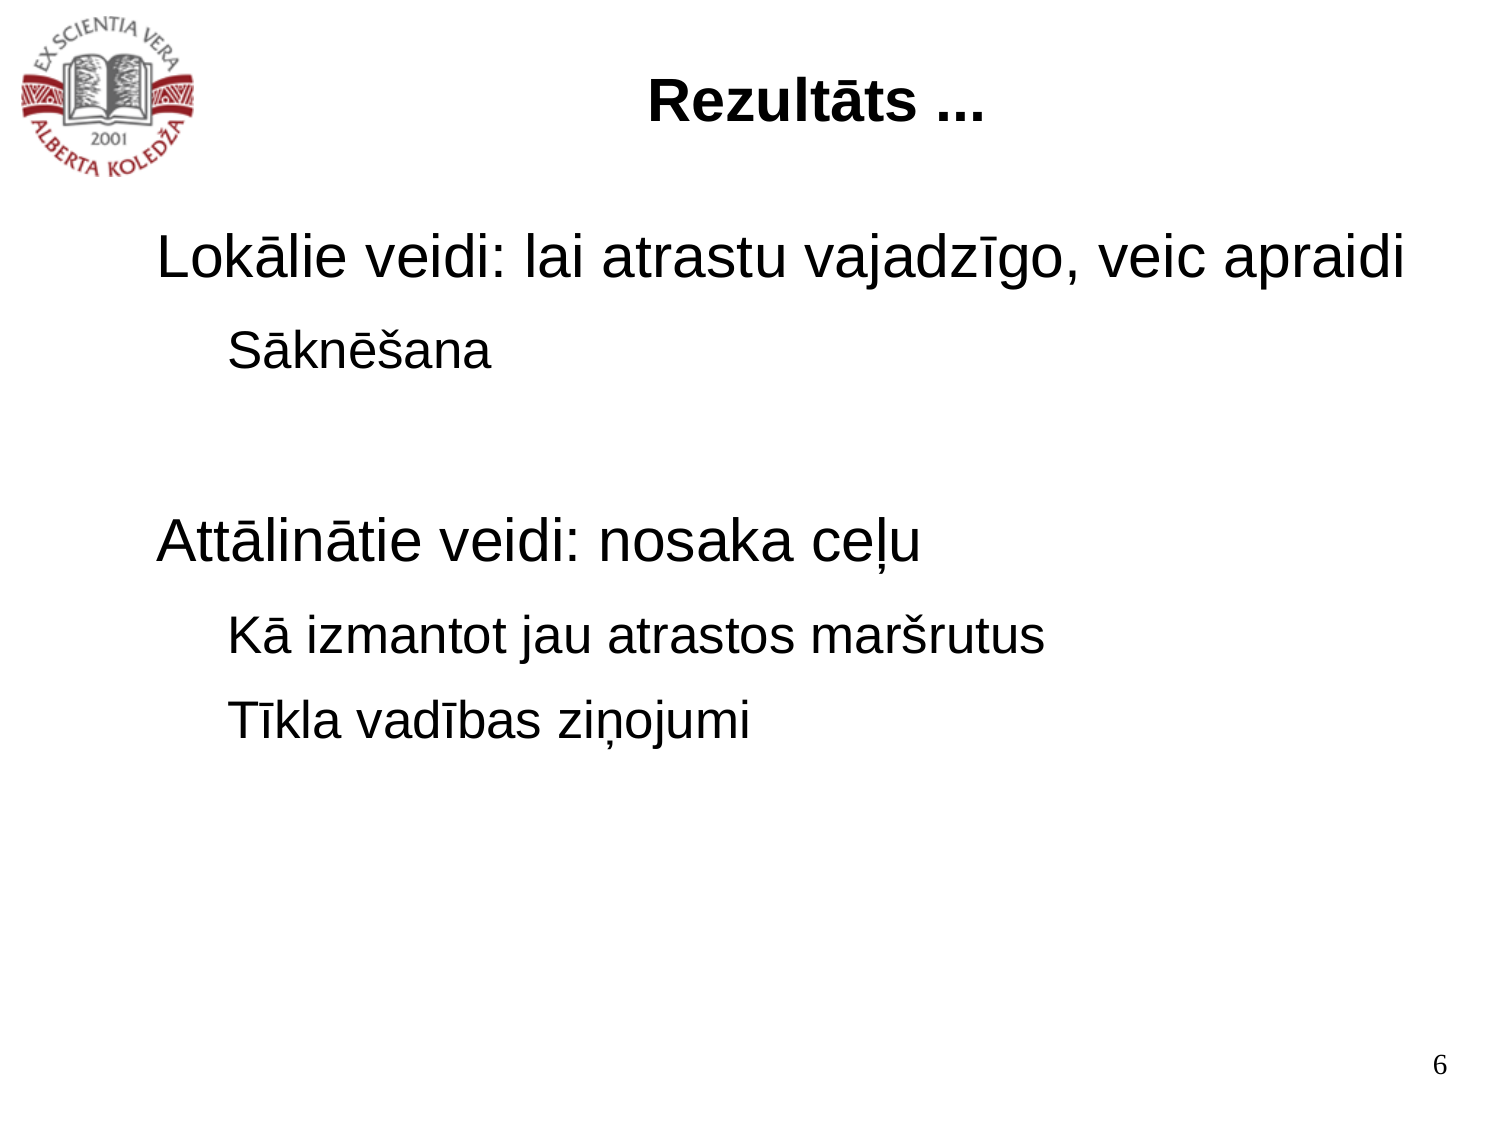

# Rezultāts ...
Lokālie veidi: lai atrastu vajadzīgo, veic apraidi
Sāknēšana
Attālinātie veidi: nosaka ceļu
Kā izmantot jau atrastos maršrutus
Tīkla vadības ziņojumi